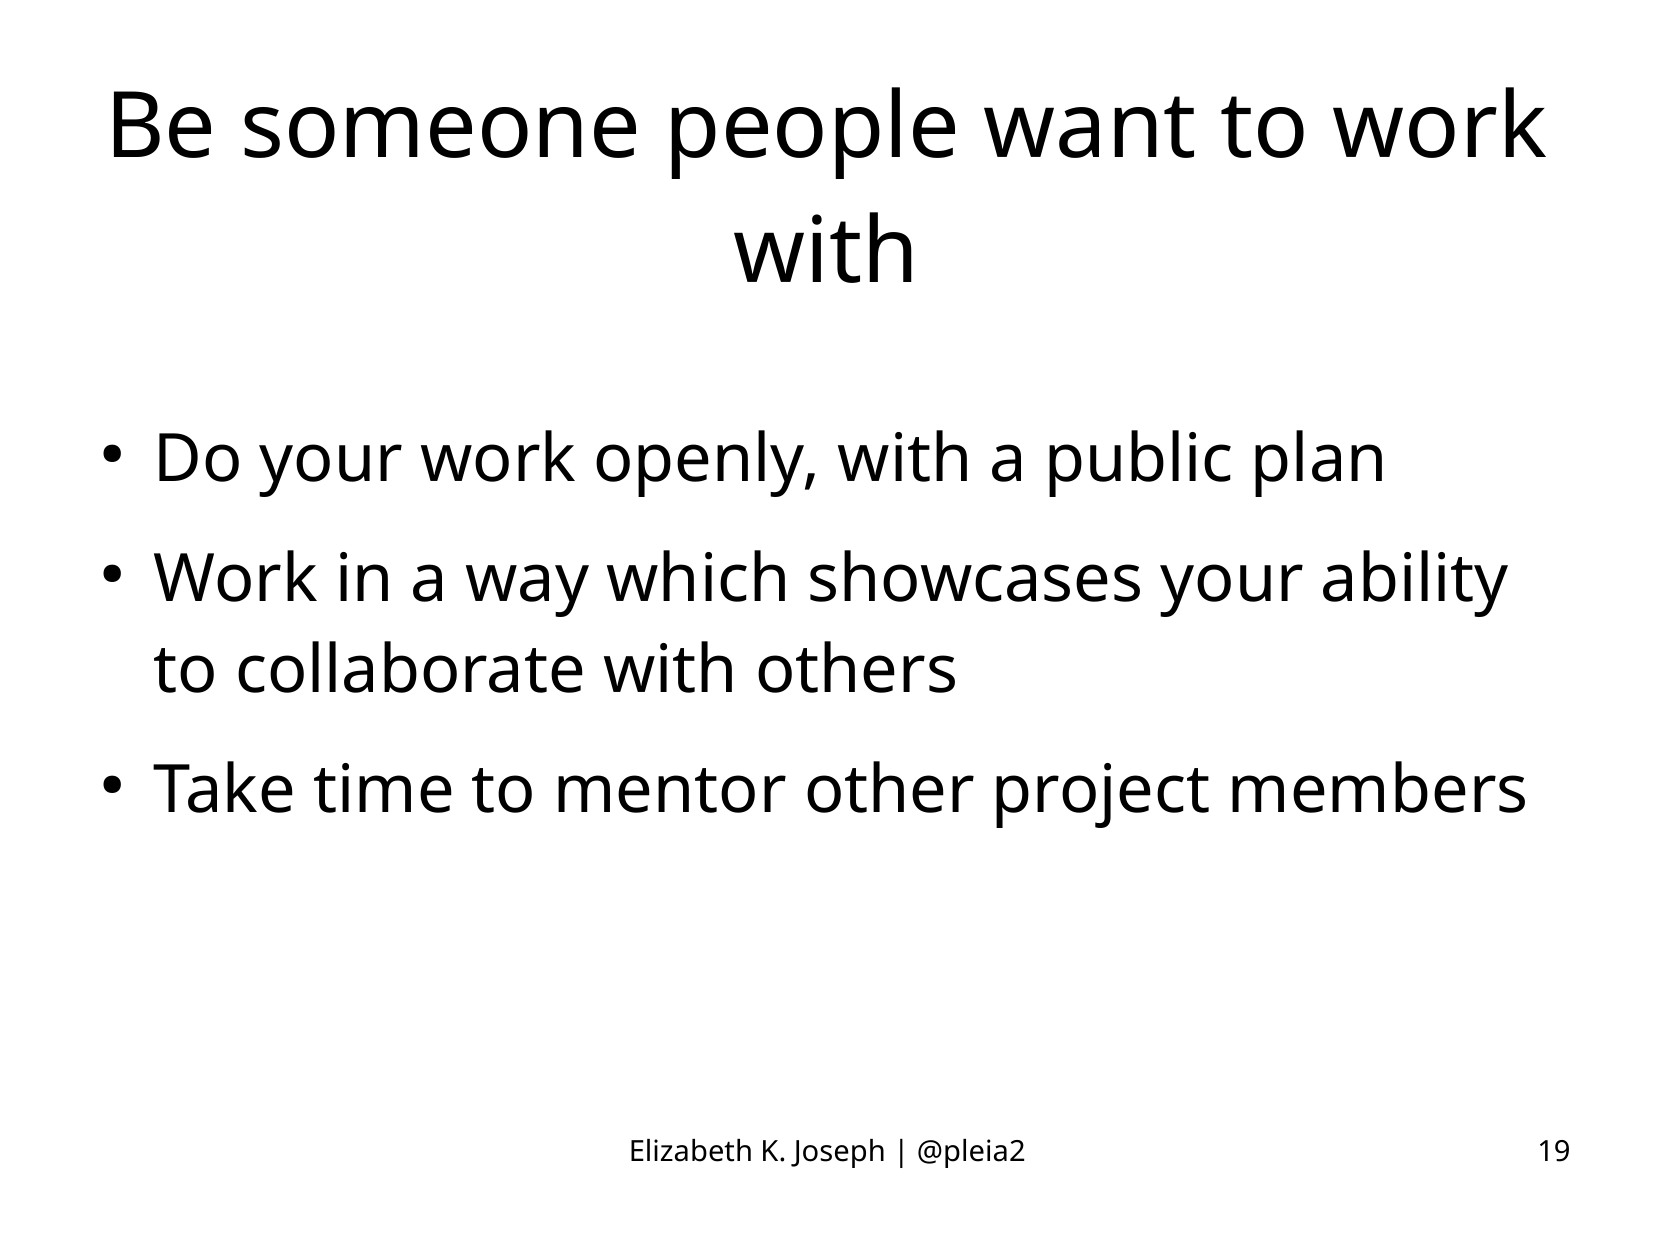

# Be someone people want to work with
Do your work openly, with a public plan
Work in a way which showcases your ability to collaborate with others
Take time to mentor other project members
Elizabeth K. Joseph | @pleia2
19